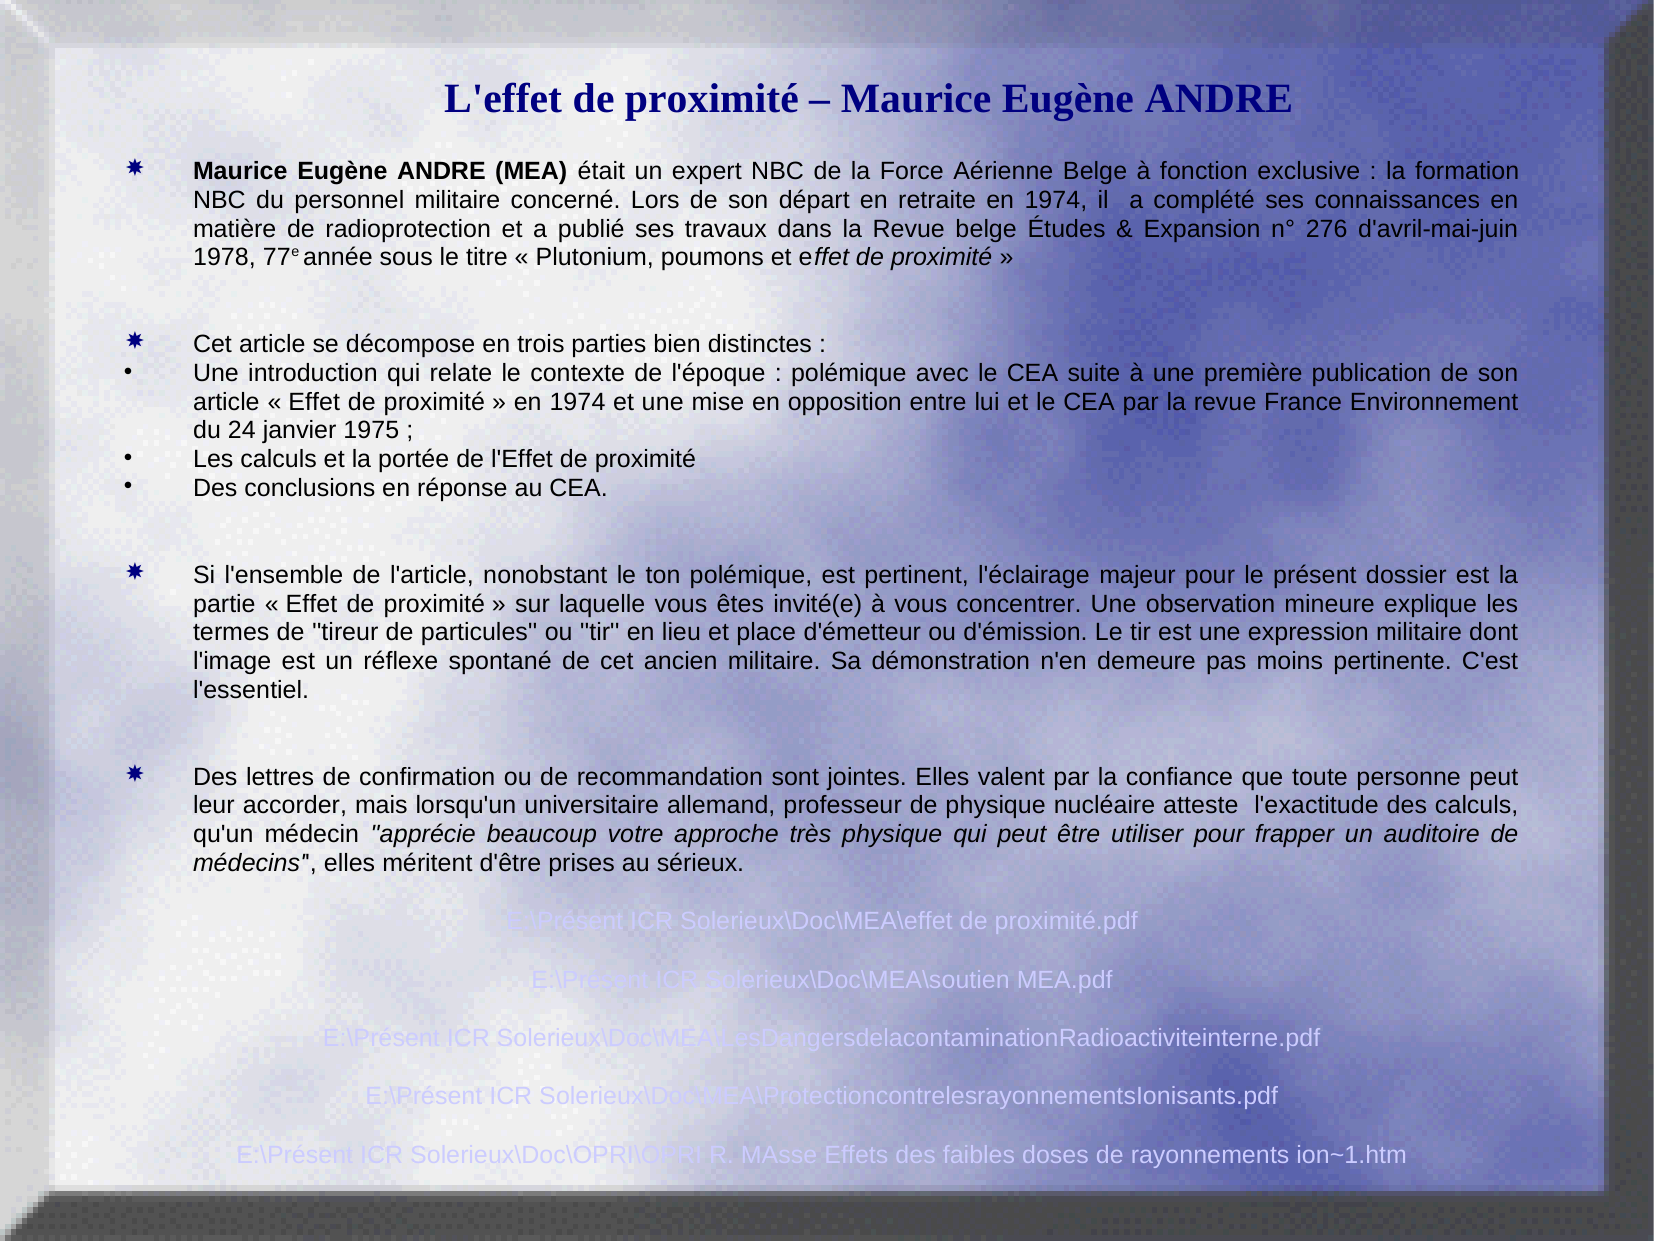

# L'effet de proximité – Maurice Eugène ANDRE
Maurice Eugène ANDRE (MEA) était un expert NBC de la Force Aérienne Belge à fonction exclusive : la formation NBC du personnel militaire concerné. Lors de son départ en retraite en 1974, il a complété ses connaissances en matière de radioprotection et a publié ses travaux dans la Revue belge Études & Expansion n° 276 d'avril-mai-juin 1978, 77e année sous le titre « Plutonium, poumons et effet de proximité »
Cet article se décompose en trois parties bien distinctes :
Une introduction qui relate le contexte de l'époque : polémique avec le CEA suite à une première publication de son article « Effet de proximité » en 1974 et une mise en opposition entre lui et le CEA par la revue France Environnement du 24 janvier 1975 ;
Les calculs et la portée de l'Effet de proximité
Des conclusions en réponse au CEA.
Si l'ensemble de l'article, nonobstant le ton polémique, est pertinent, l'éclairage majeur pour le présent dossier est la partie « Effet de proximité » sur laquelle vous êtes invité(e) à vous concentrer. Une observation mineure explique les termes de ''tireur de particules'' ou ''tir'' en lieu et place d'émetteur ou d'émission. Le tir est une expression militaire dont l'image est un réflexe spontané de cet ancien militaire. Sa démonstration n'en demeure pas moins pertinente. C'est l'essentiel.
Des lettres de confirmation ou de recommandation sont jointes. Elles valent par la confiance que toute personne peut leur accorder, mais lorsqu'un universitaire allemand, professeur de physique nucléaire atteste l'exactitude des calculs, qu'un médecin ''apprécie beaucoup votre approche très physique qui peut être utiliser pour frapper un auditoire de médecins'', elles méritent d'être prises au sérieux.
E:\Présent ICR Solerieux\Doc\MEA\effet de proximité.pdf
E:\Présent ICR Solerieux\Doc\MEA\soutien MEA.pdf
E:\Présent ICR Solerieux\Doc\MEA\LesDangersdelacontaminationRadioactiviteinterne.pdf
E:\Présent ICR Solerieux\Doc\MEA\ProtectioncontrelesrayonnementsIonisants.pdf
E:\Présent ICR Solerieux\Doc\OPRI\OPRI R. MAsse Effets des faibles doses de rayonnements ion~1.htm